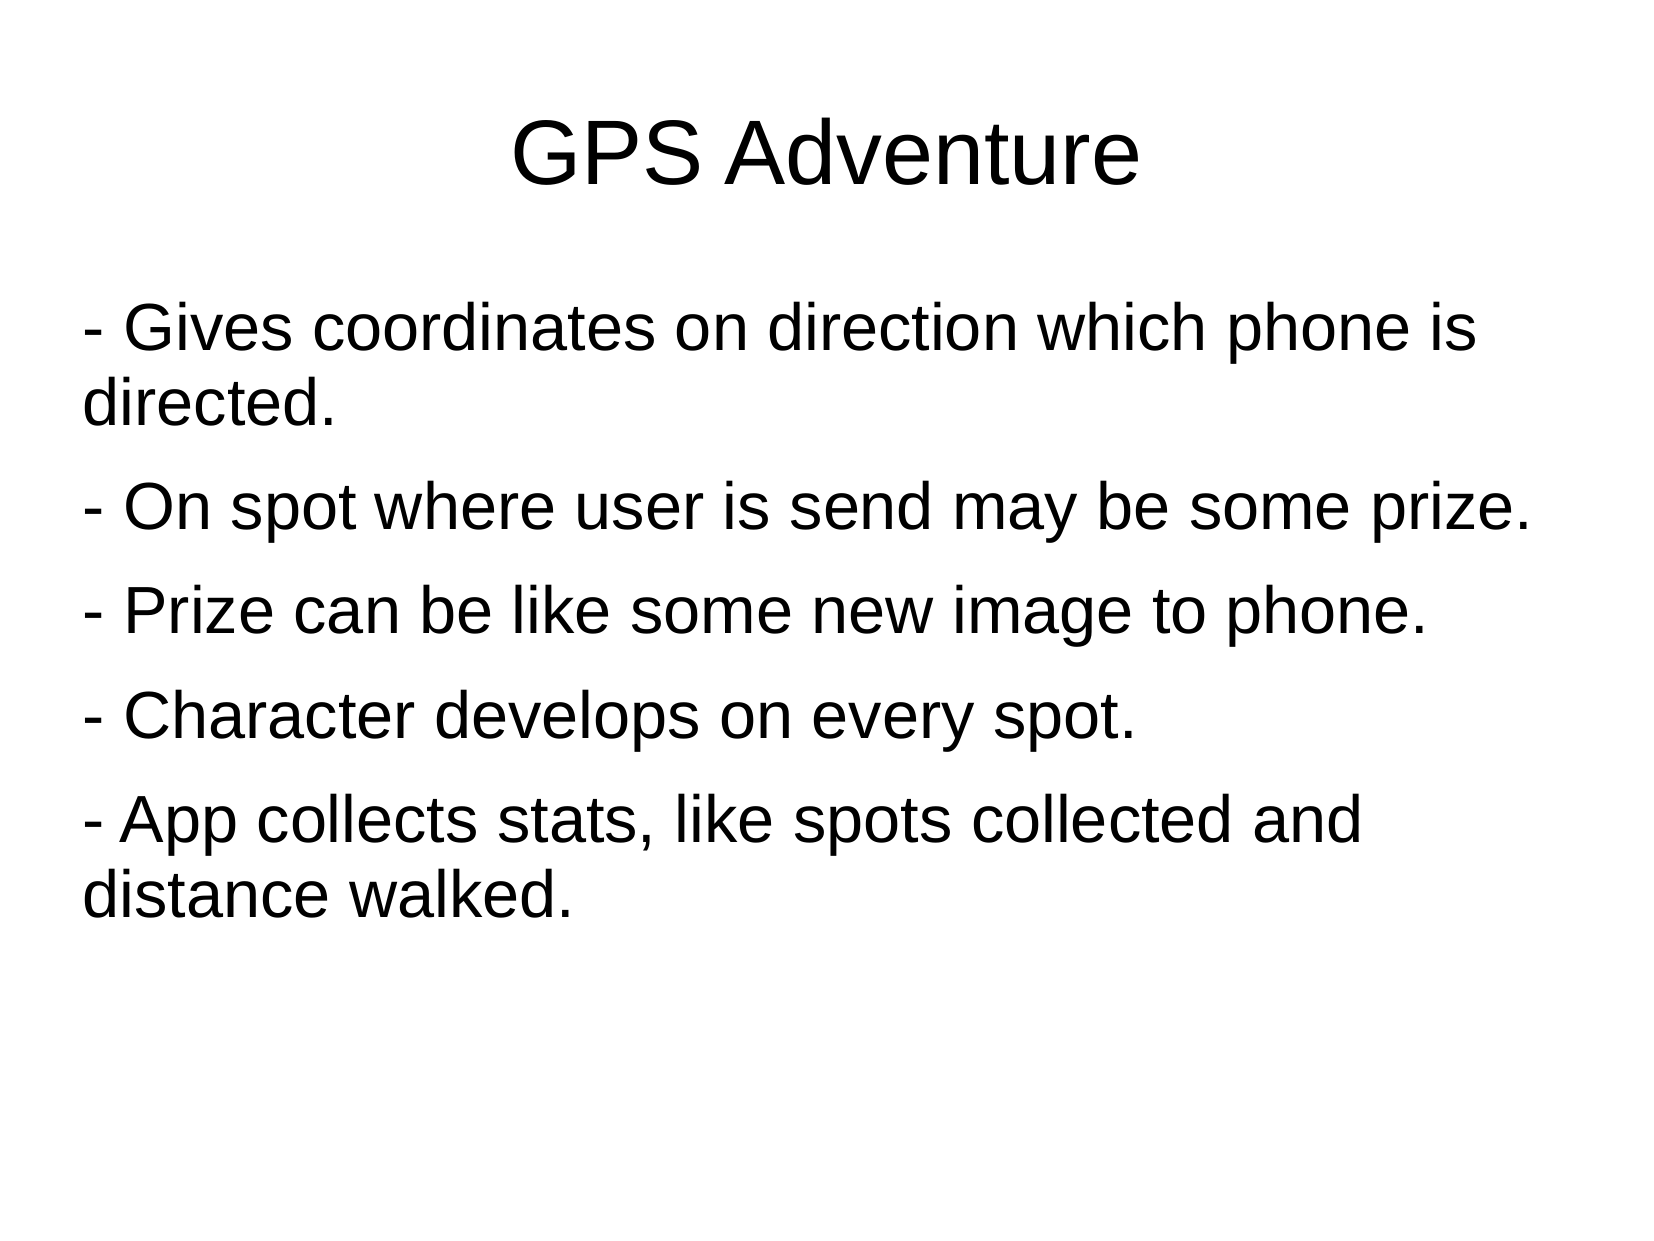

# GPS Adventure
- Gives coordinates on direction which phone is directed.
- On spot where user is send may be some prize.
- Prize can be like some new image to phone.
- Character develops on every spot.
- App collects stats, like spots collected and distance walked.